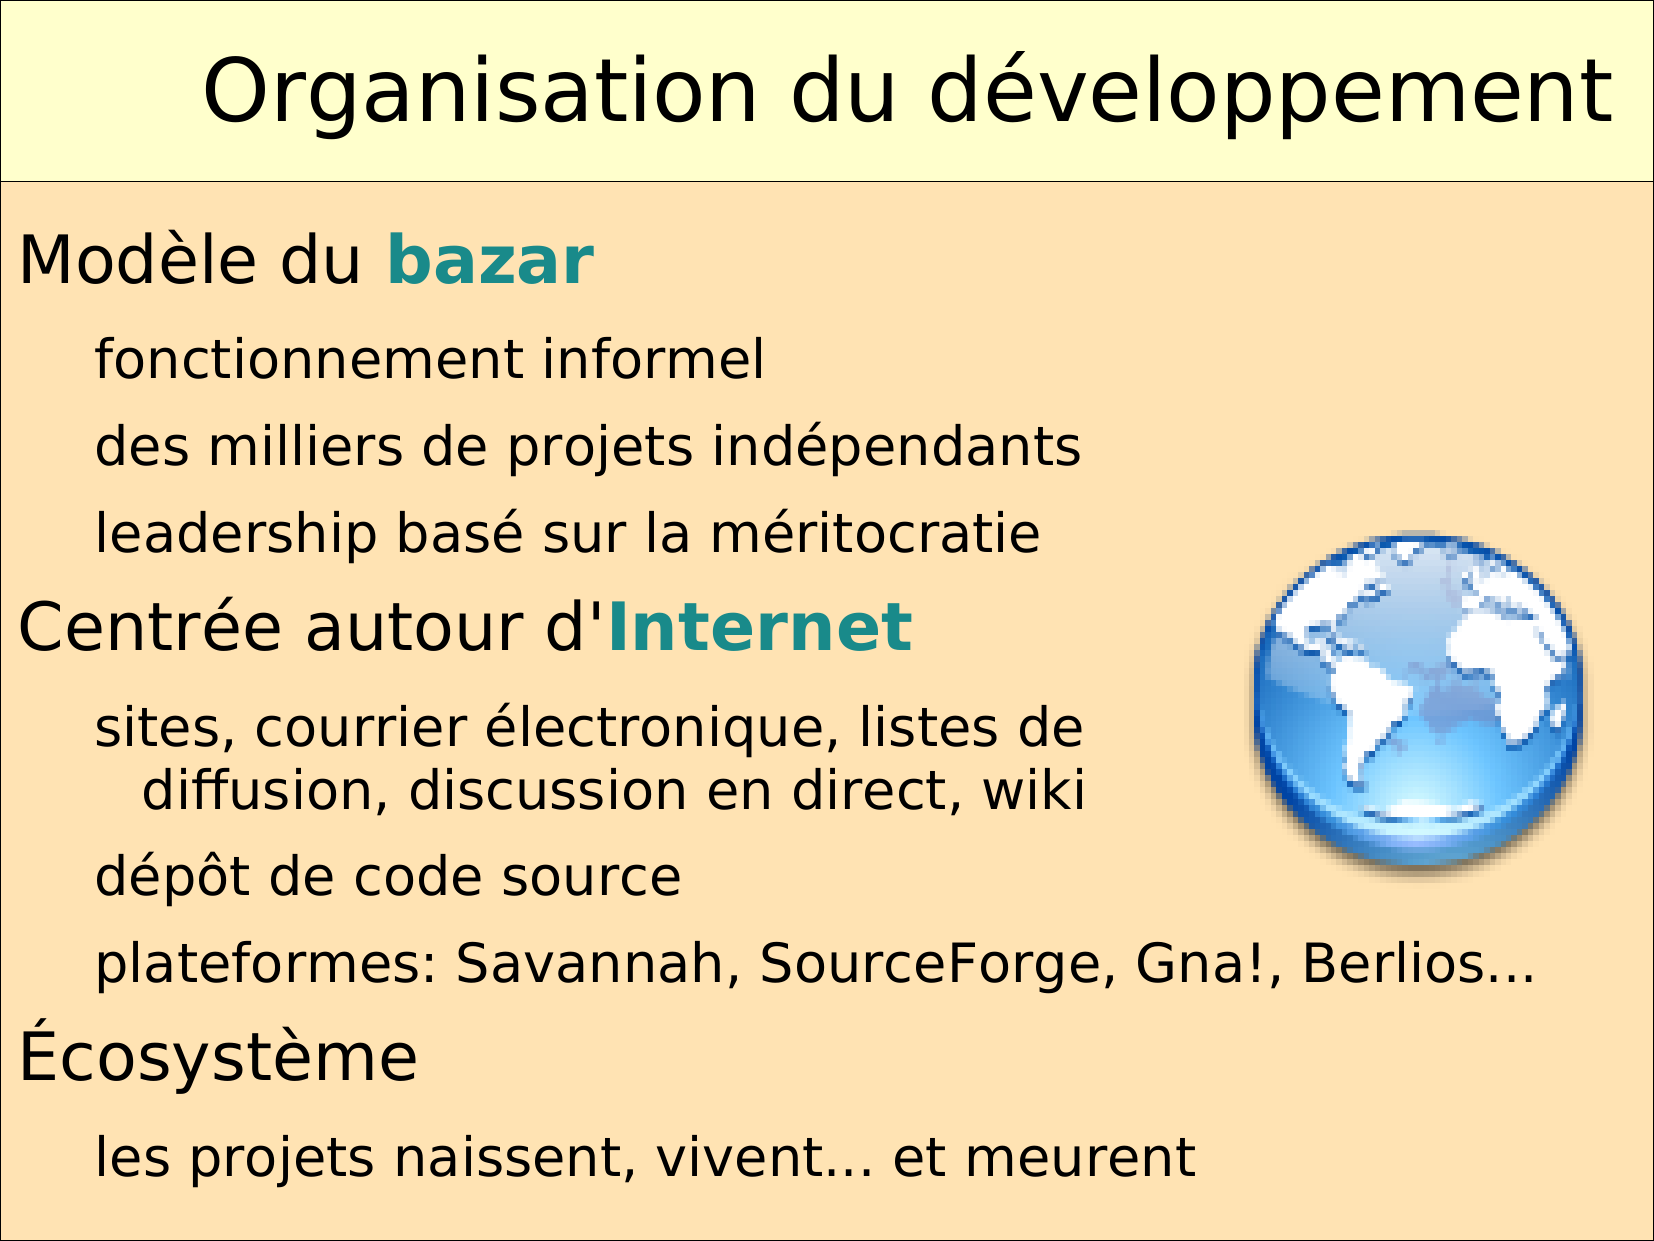

# Organisation du développement
Modèle du bazar
fonctionnement informel
des milliers de projets indépendants
leadership basé sur la méritocratie
Centrée autour d'Internet
sites, courrier électronique, listes de
diffusion, discussion en direct, wiki
dépôt de code source
plateformes: Savannah, SourceForge, Gna!, Berlios...
Écosystème
les projets naissent, vivent... et meurent